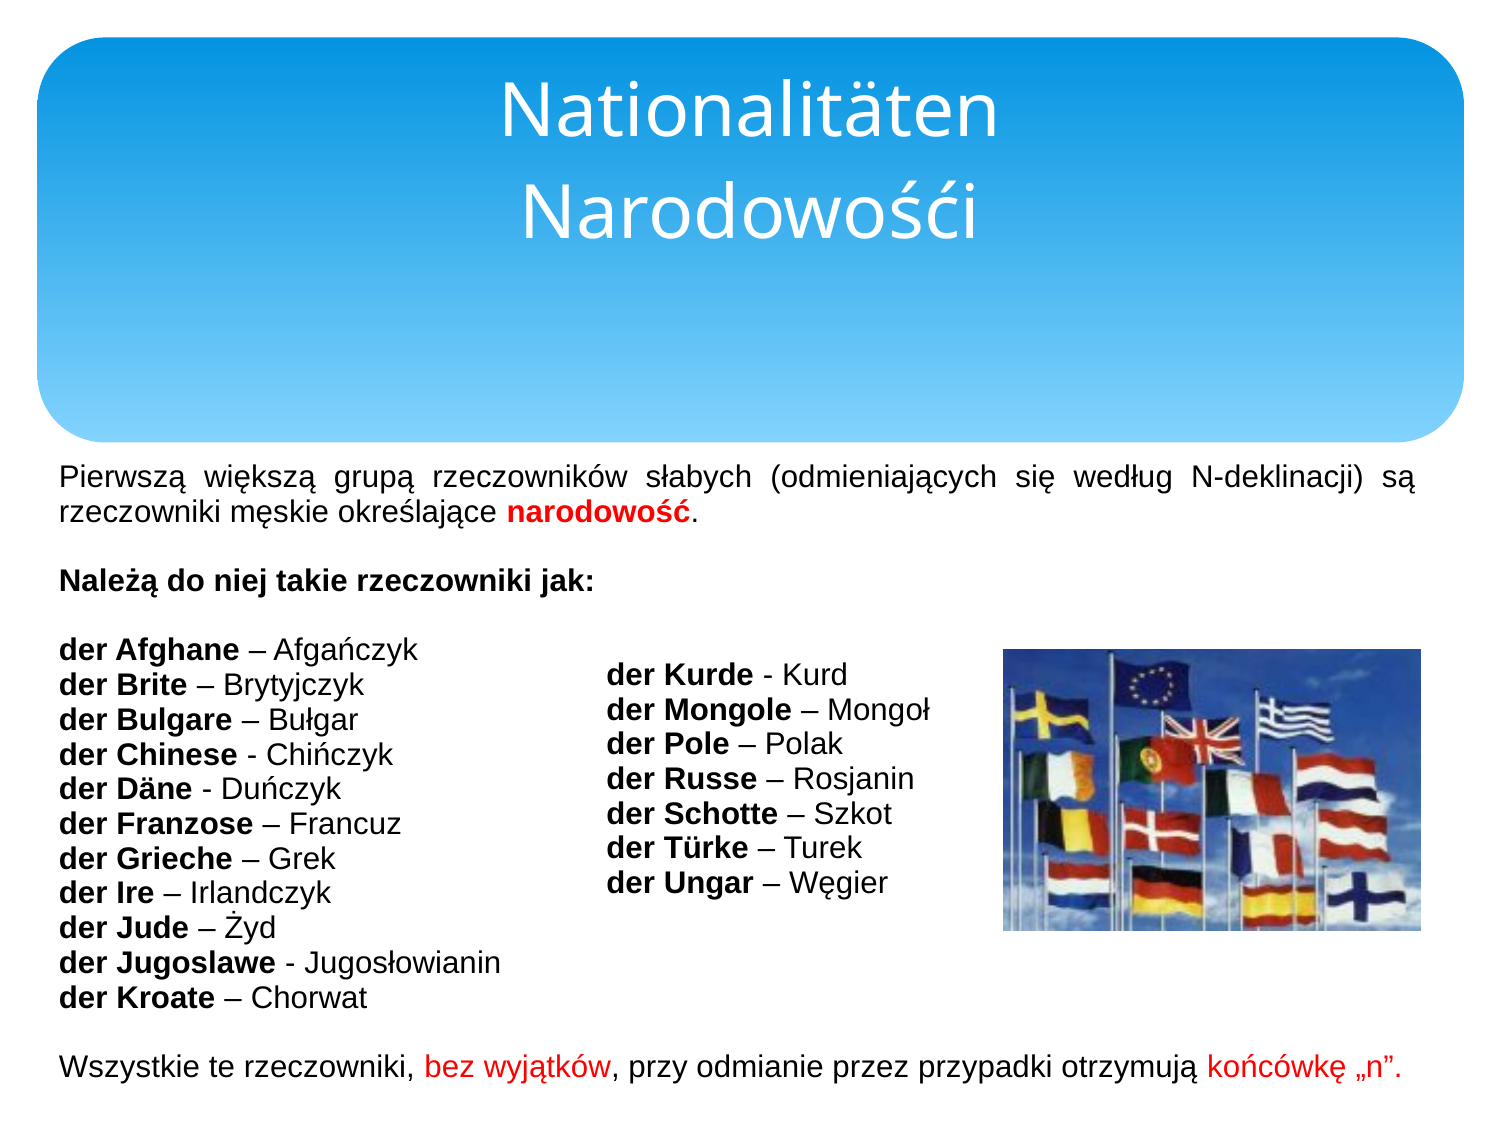

# Nationalitäten Narodowośći
Pierwszą większą grupą rzeczowników słabych (odmieniających się według N-deklinacji) są rzeczowniki męskie określające narodowość.
Należą do niej takie rzeczowniki jak:
der Afghane – Afgańczyk
der Brite – Brytyjczyk
der Bulgare – Bułgar
der Chinese - Chińczyk
der Däne - Duńczyk
der Franzose – Francuz
der Grieche – Grek
der Ire – Irlandczyk
der Jude – Żyd
der Jugoslawe - Jugosłowianin
der Kroate – Chorwat
Wszystkie te rzeczowniki, bez wyjątków, przy odmianie przez przypadki otrzymują końcówkę „n”.
der Kurde - Kurd
der Mongole – Mongoł
der Pole – Polak
der Russe – Rosjanin
der Schotte – Szkot
der Türke – Turek
der Ungar – Węgier